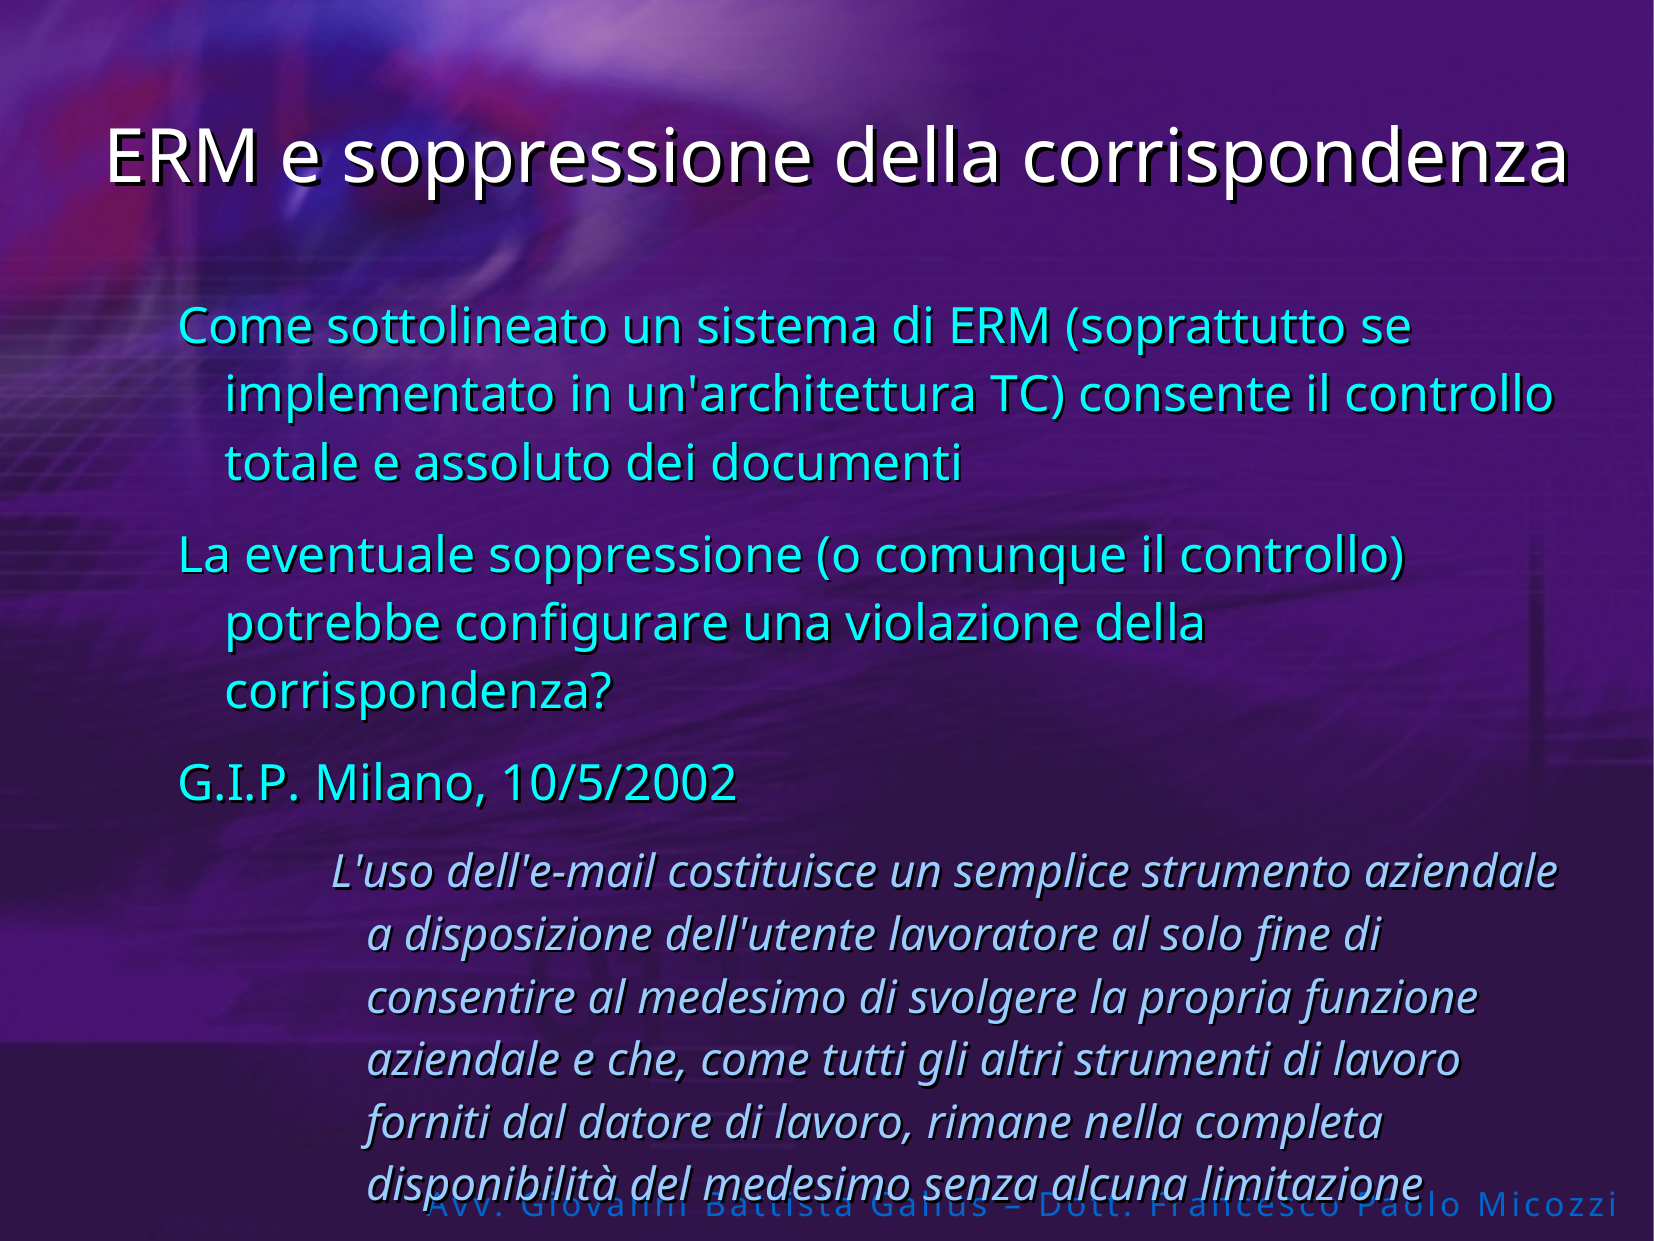

# ERM e soppressione della corrispondenza
Come sottolineato un sistema di ERM (soprattutto se implementato in un'architettura TC) consente il controllo totale e assoluto dei documenti
La eventuale soppressione (o comunque il controllo) potrebbe configurare una violazione della corrispondenza?
G.I.P. Milano, 10/5/2002
L'uso dell'e-mail costituisce un semplice strumento aziendale a disposizione dell'utente lavoratore al solo fine di consentire al medesimo di svolgere la propria funzione aziendale e che, come tutti gli altri strumenti di lavoro forniti dal datore di lavoro, rimane nella completa disponibilità del medesimo senza alcuna limitazione
dott. Francesco Paolo Micozzi - f.micozzi@studionati.it